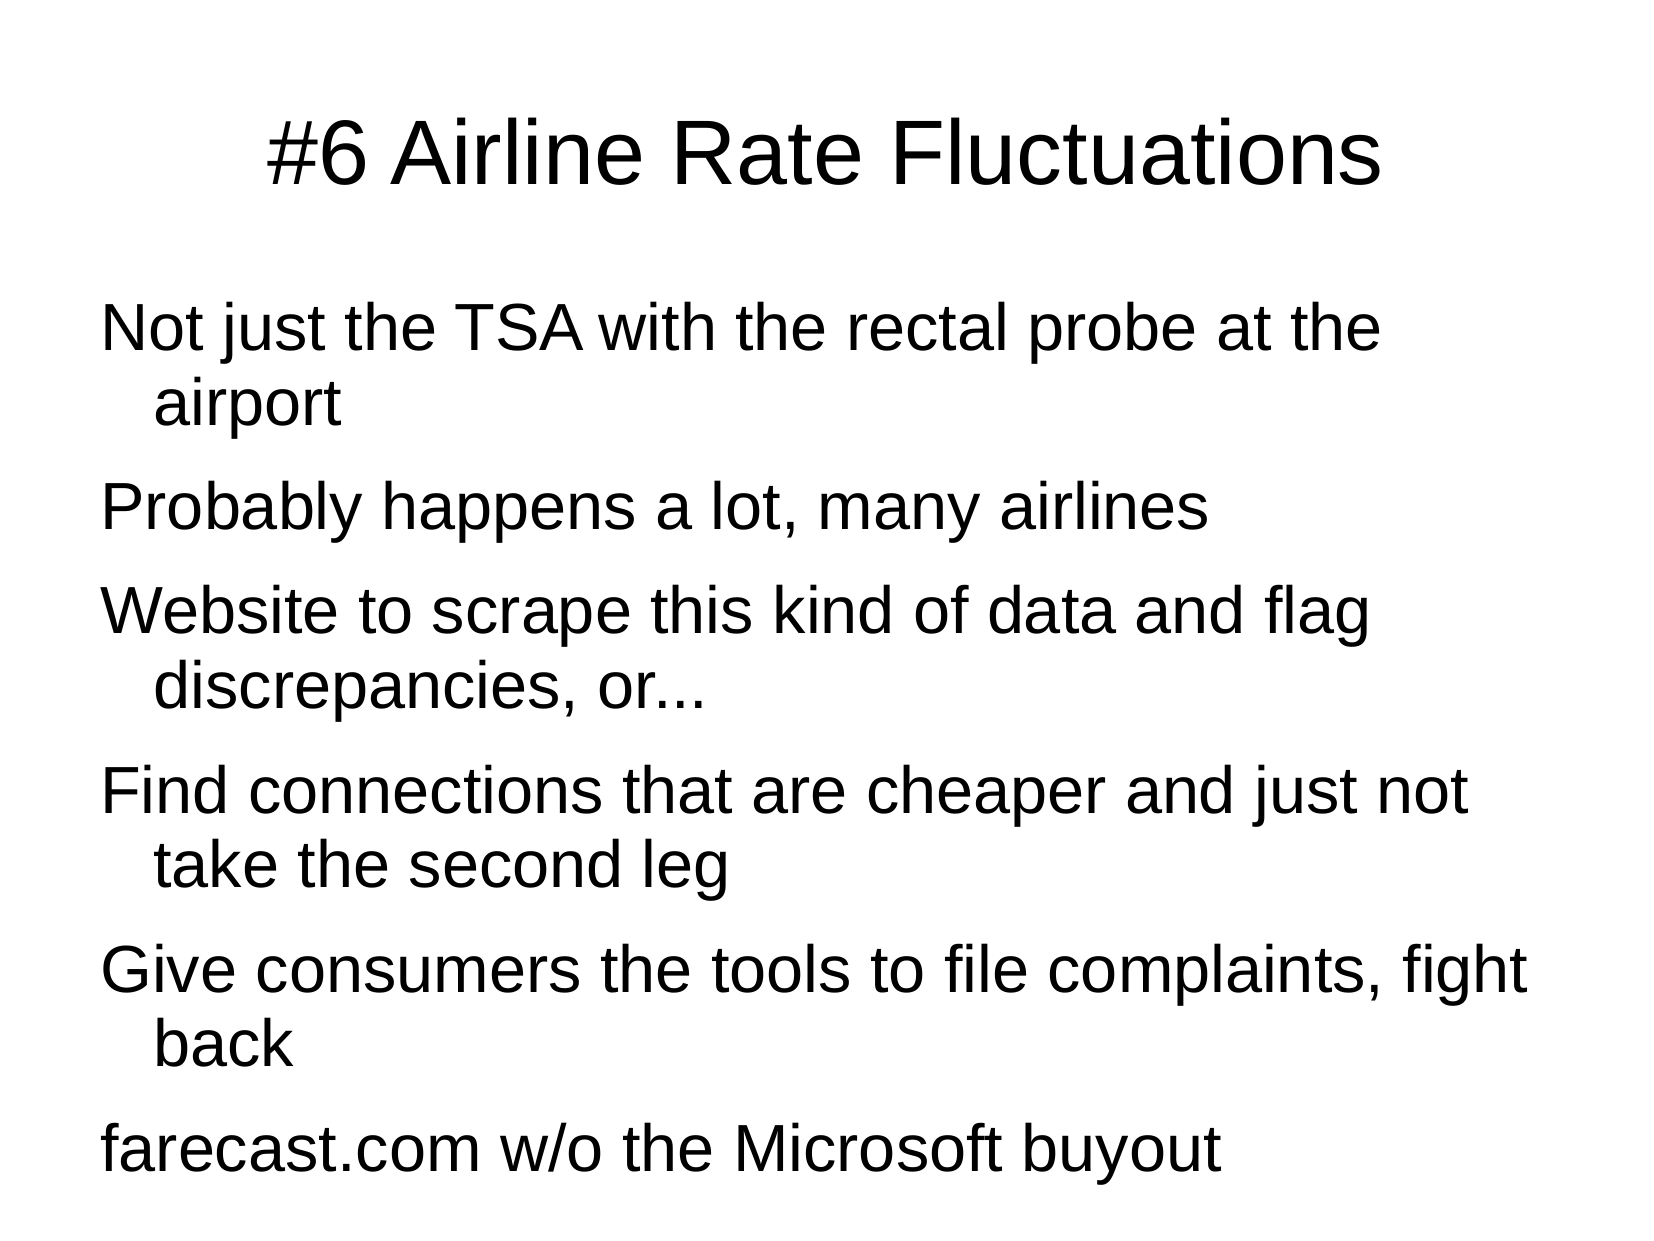

# #6 Airline Rate Fluctuations
Not just the TSA with the rectal probe at the airport
Probably happens a lot, many airlines
Website to scrape this kind of data and flag discrepancies, or...
Find connections that are cheaper and just not take the second leg
Give consumers the tools to file complaints, fight back
farecast.com w/o the Microsoft buyout